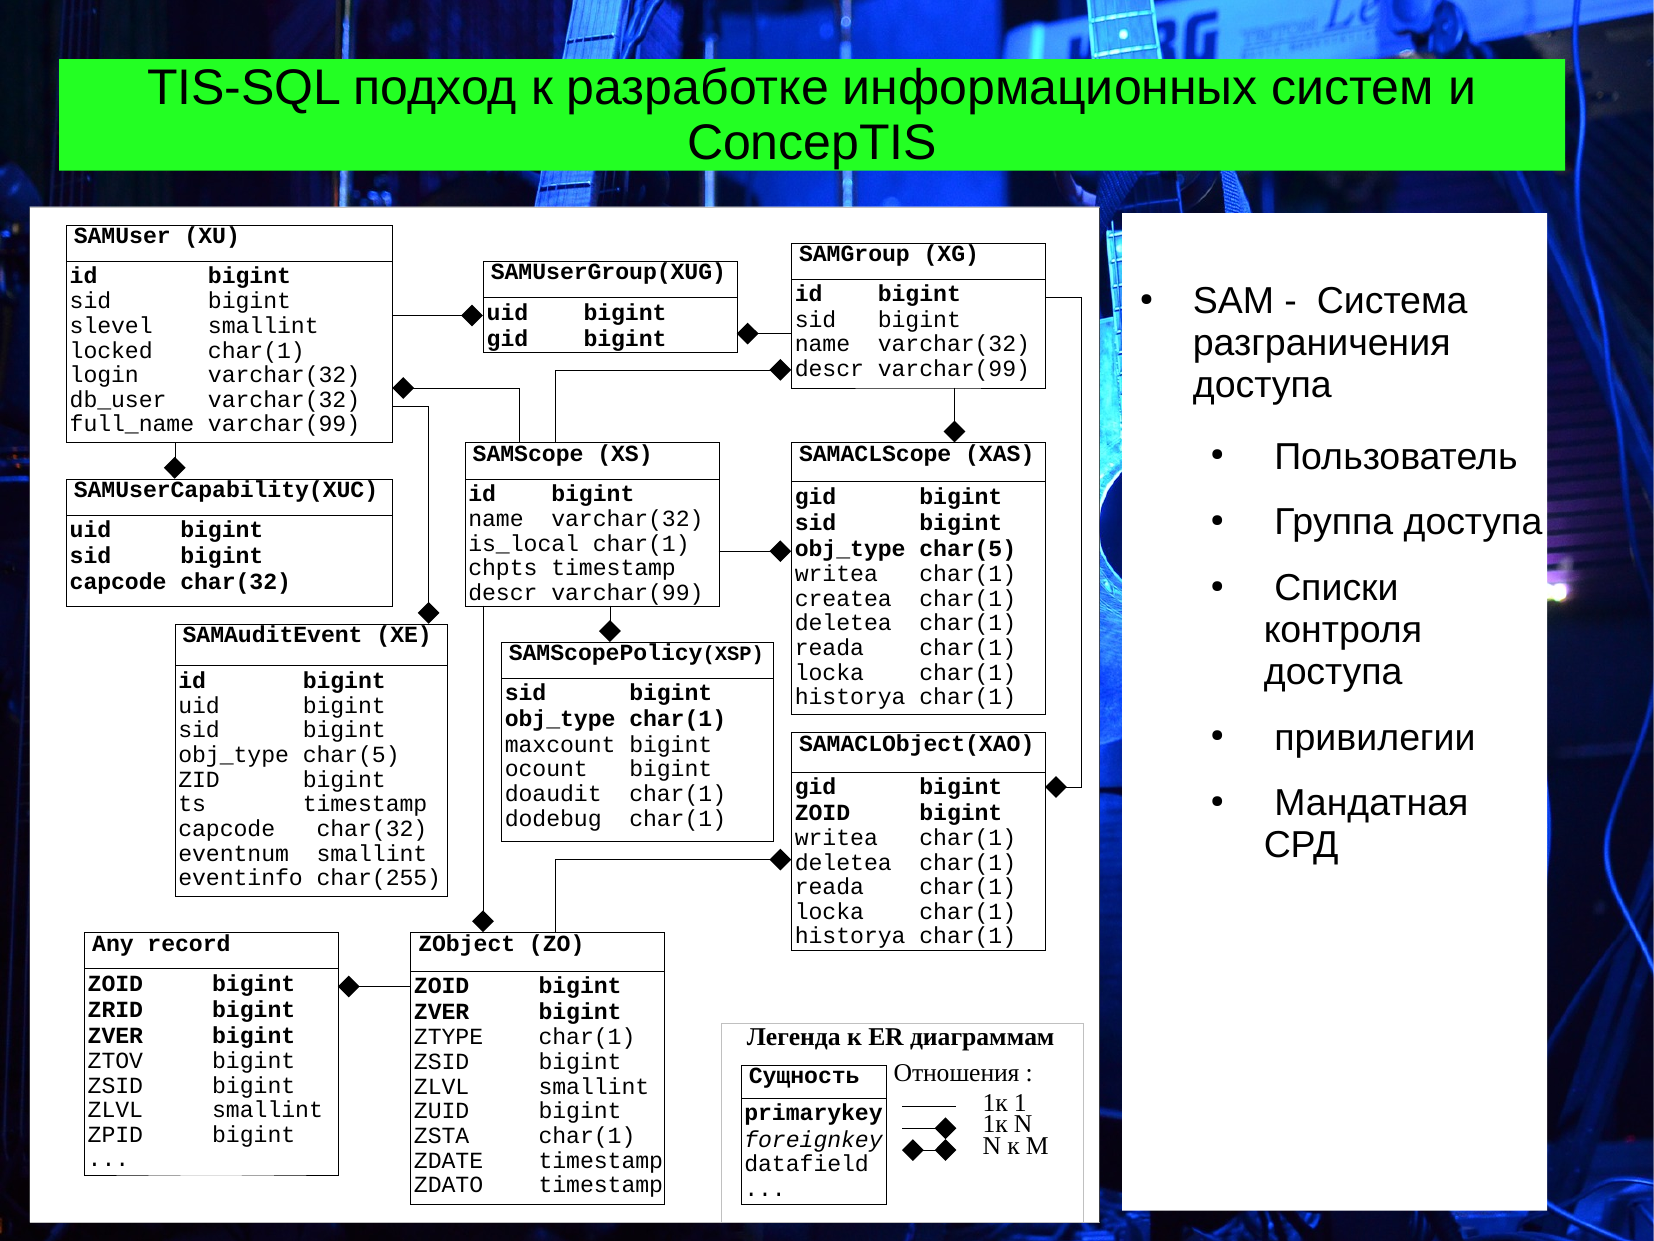

# TIS-SQL подход к разработке информационных систем и ConcepTIS
SAM - Система разграничения доступа
 Пользователь
 Группа доступа
 Списки контроля доступа
 привилегии
 Мандатная СРД